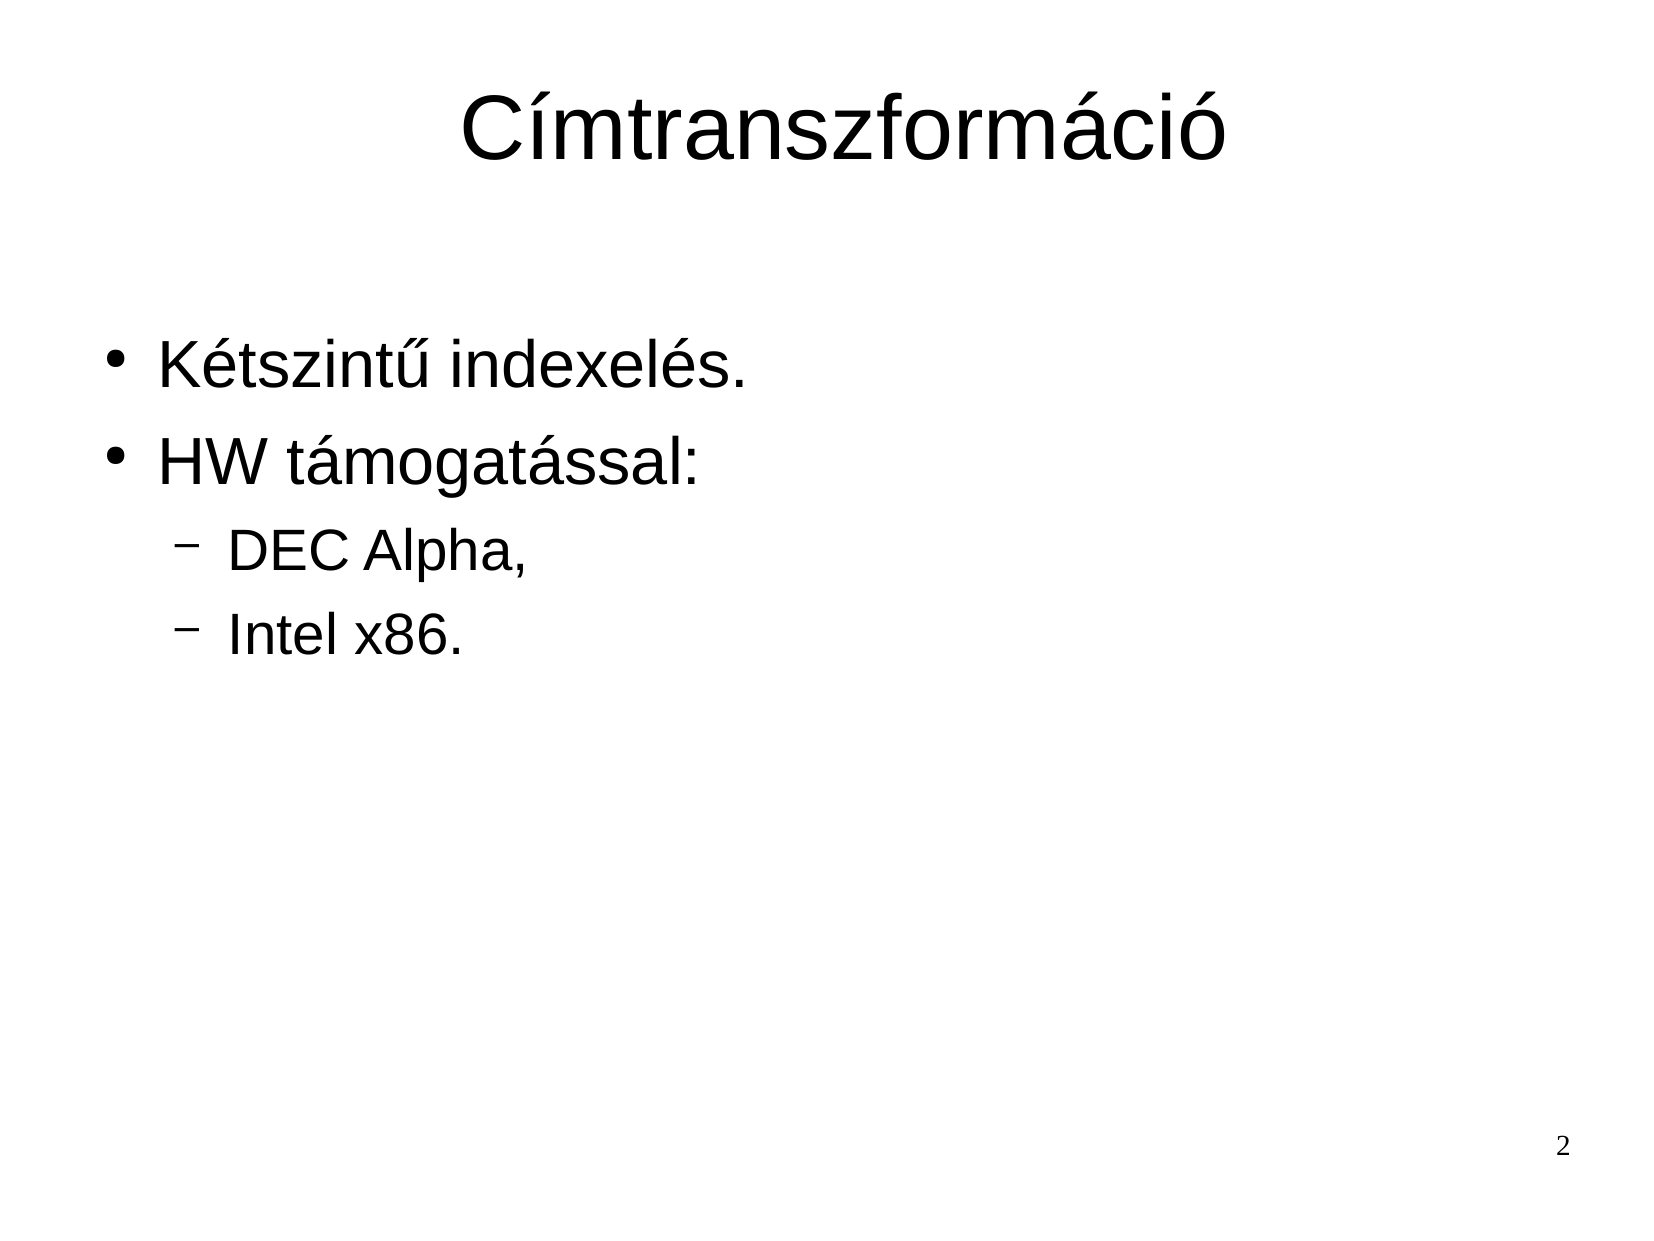

# Címtranszformáció
Kétszintű indexelés.
HW támogatással:
DEC Alpha,
Intel x86.
2